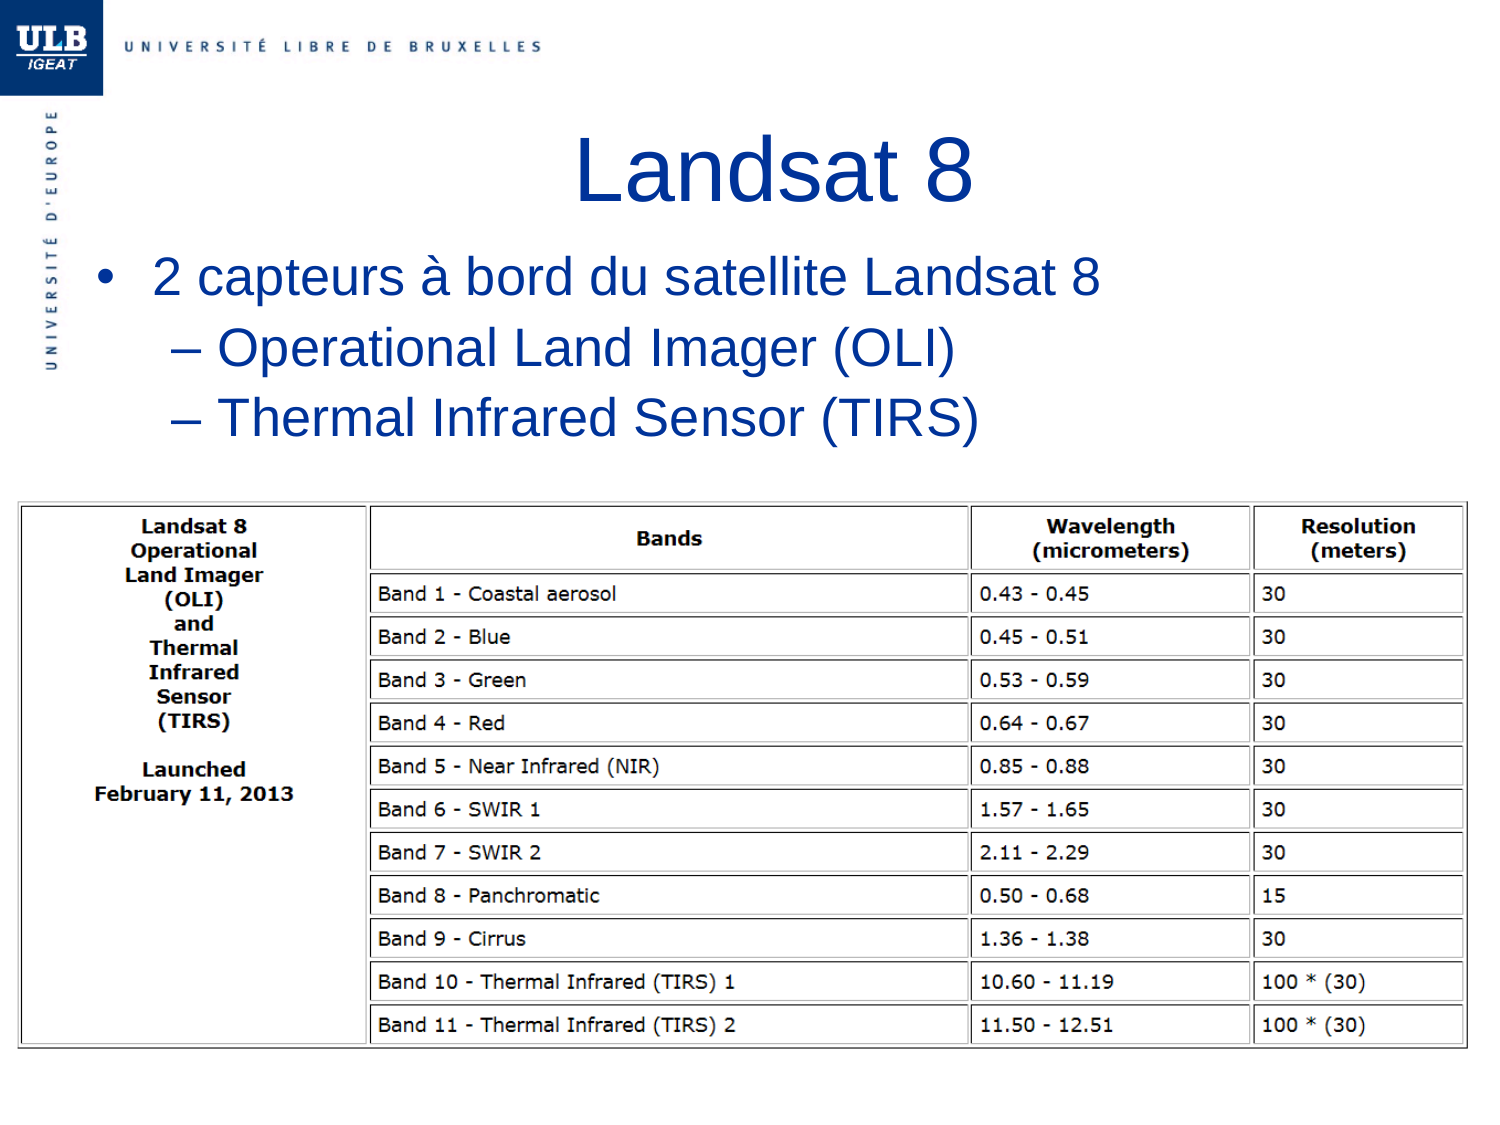

Landsat 8
# 2 capteurs à bord du satellite Landsat 8
Operational Land Imager (OLI)
Thermal Infrared Sensor (TIRS)